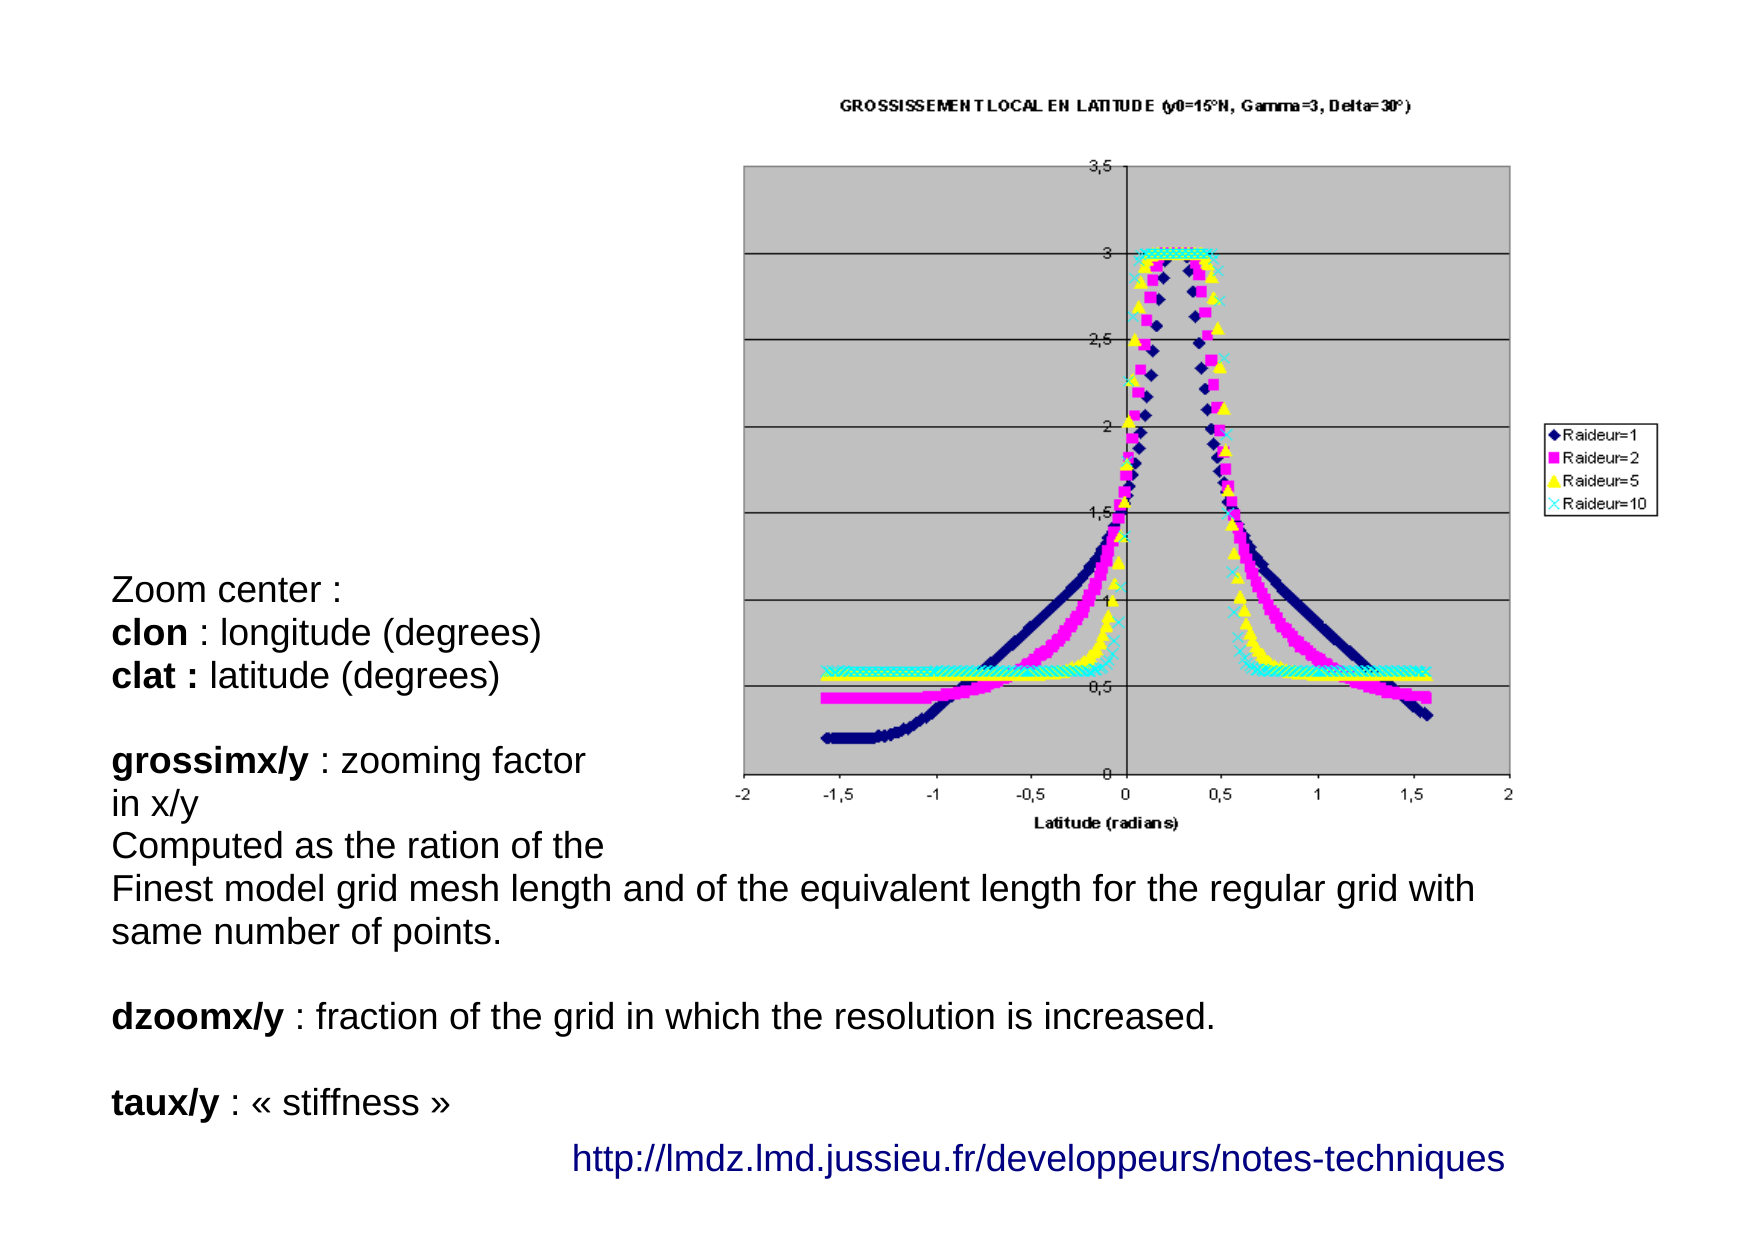

Zoom center :
clon : longitude (degrees)
clat : latitude (degrees)
grossimx/y : zooming factor
in x/y
Computed as the ration of the
Finest model grid mesh length and of the equivalent length for the regular grid with same number of points.
dzoomx/y : fraction of the grid in which the resolution is increased.
taux/y : « stiffness »
http://lmdz.lmd.jussieu.fr/developpeurs/notes-techniques